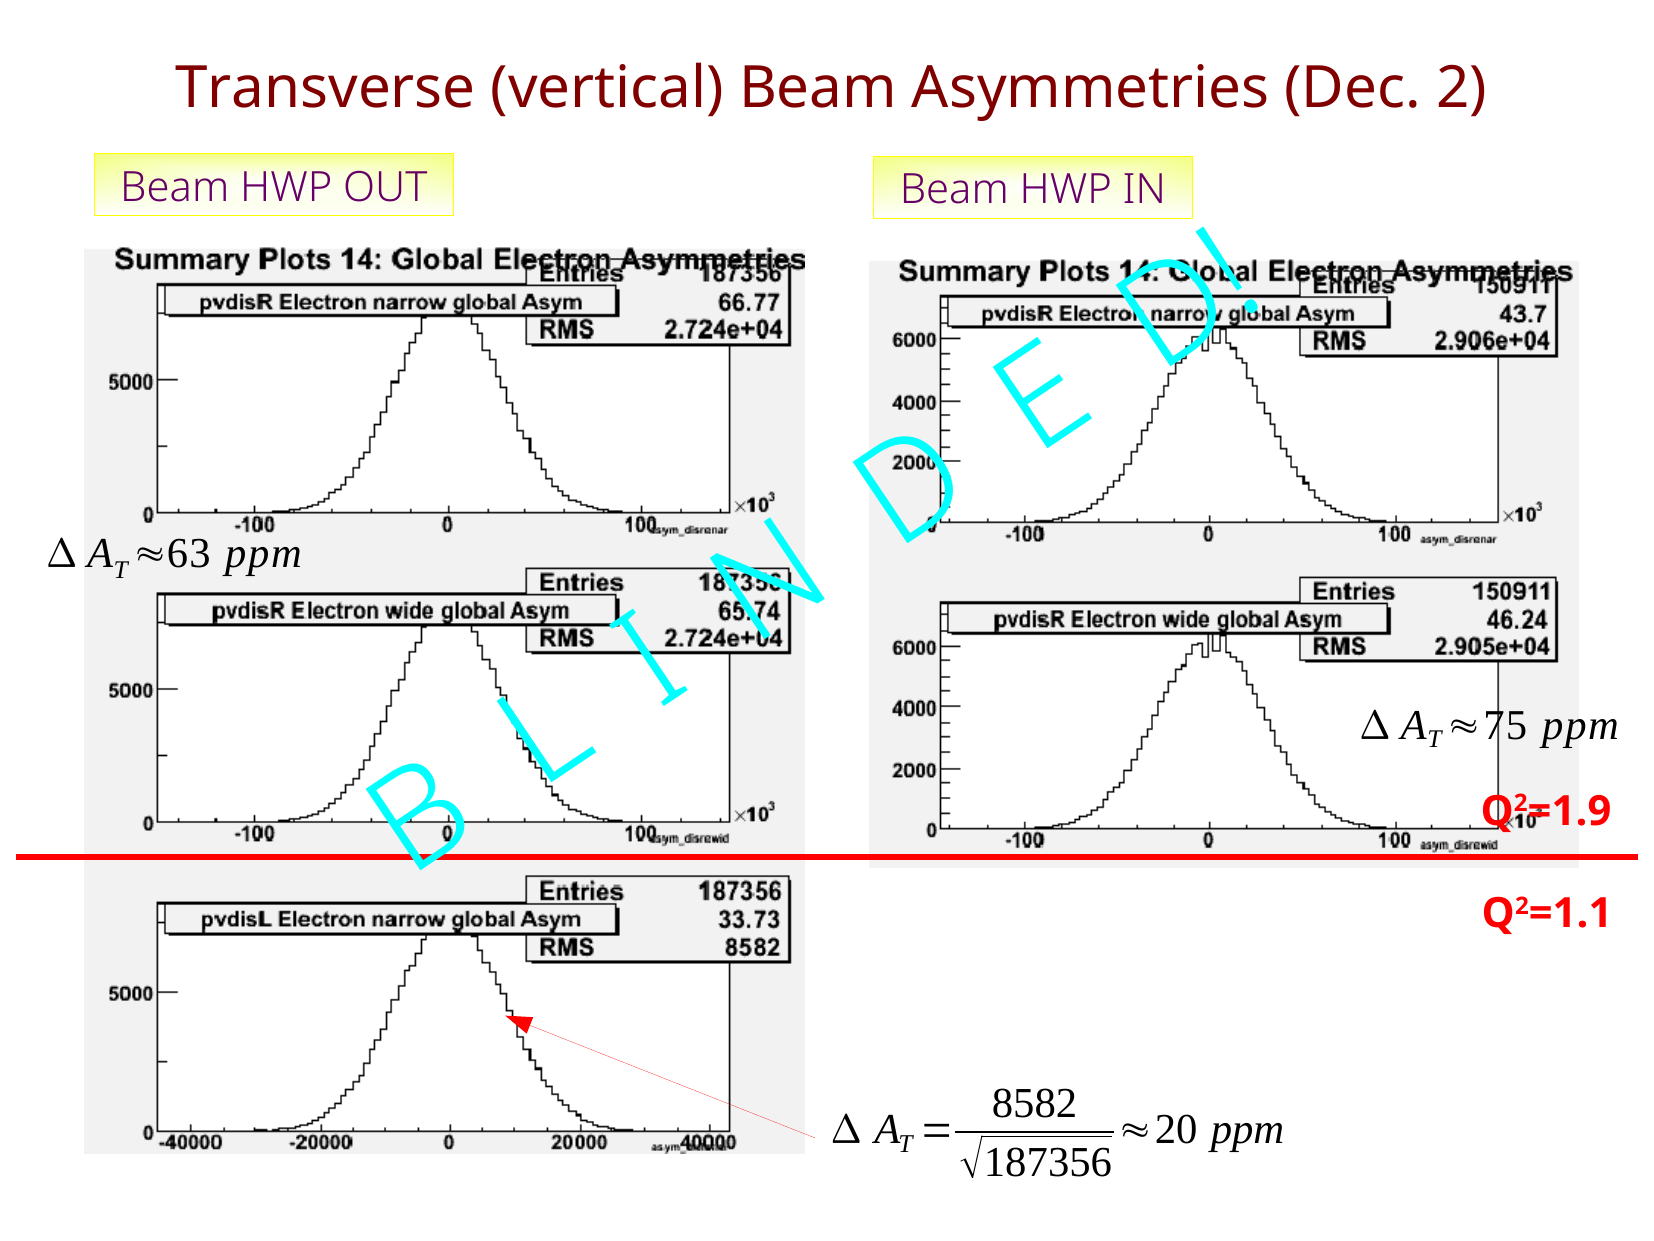

# Transverse (vertical) Beam Asymmetries (Dec. 2)
Beam HWP OUT
Beam HWP IN
B L I N D E D!
Q2=1.9
Q2=1.1